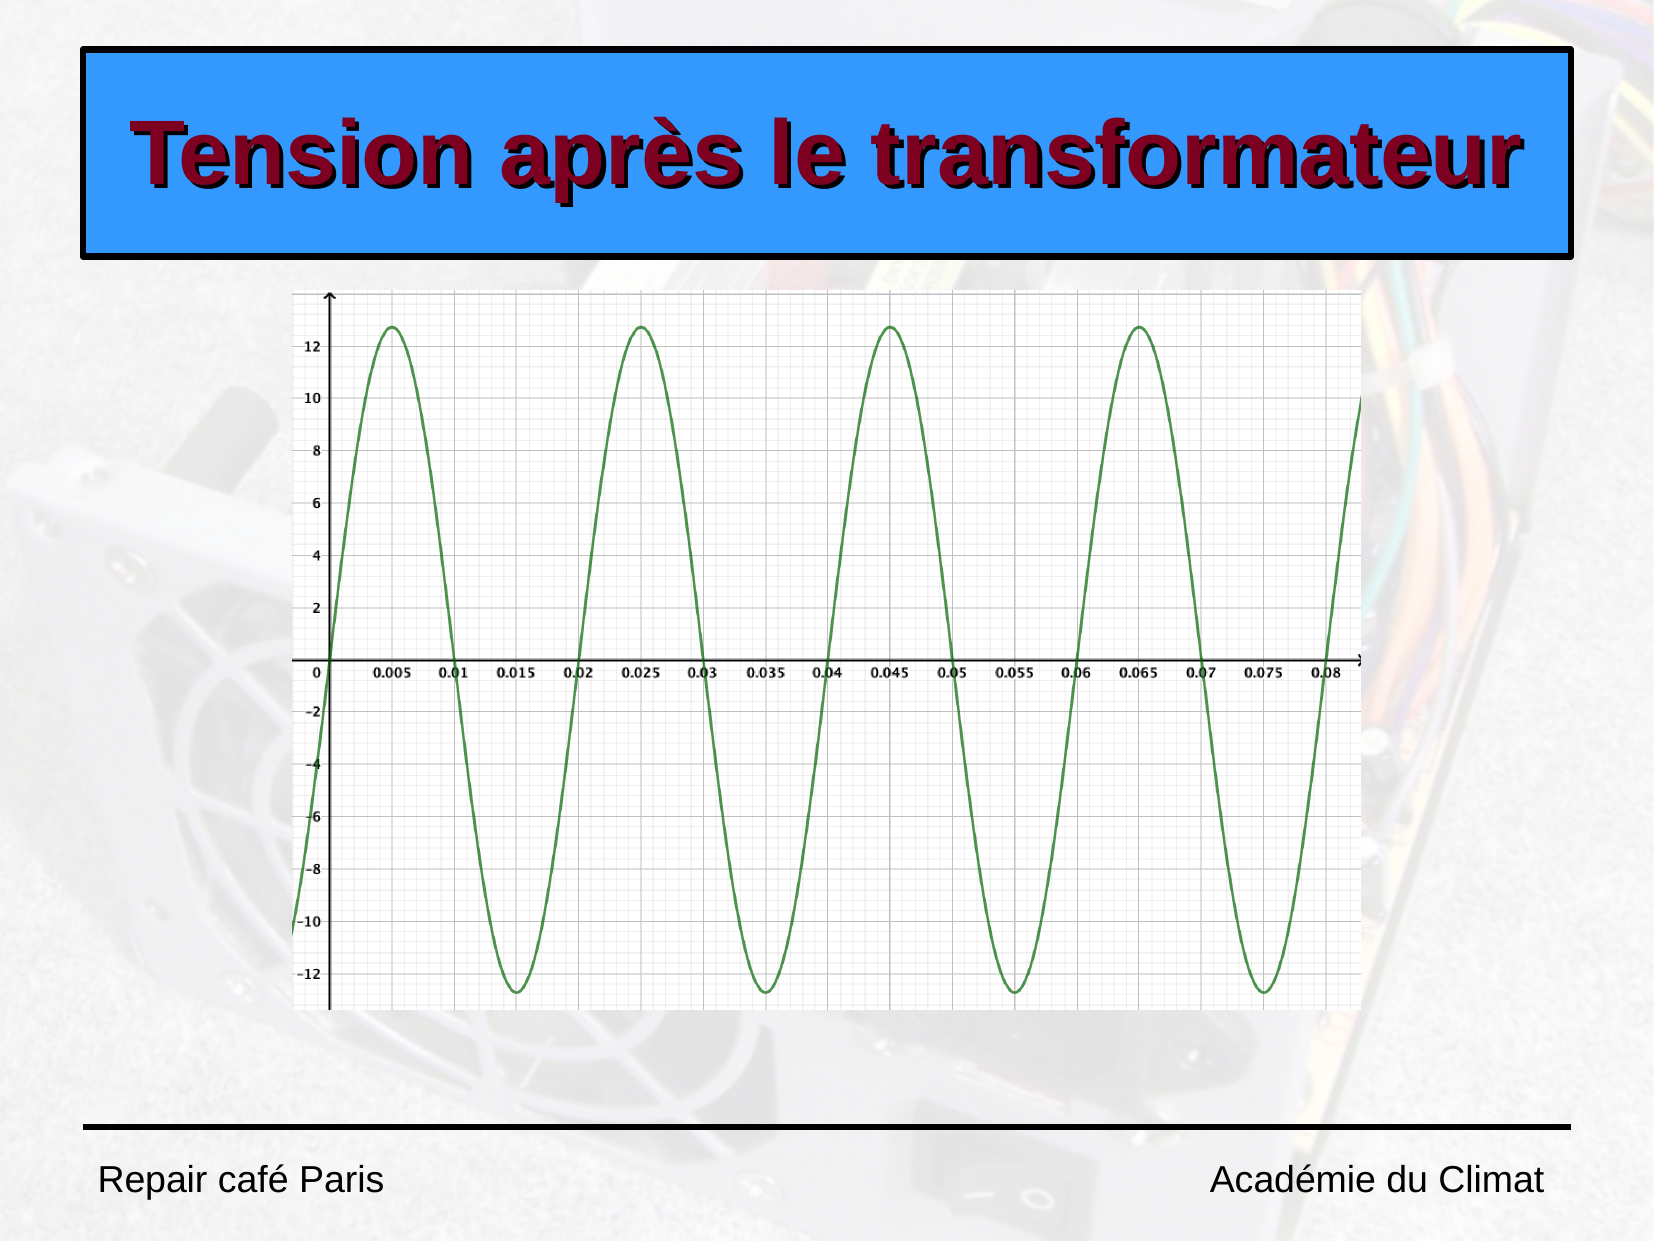

# Tension après le transformateur
Repair café Paris	Académie du Climat